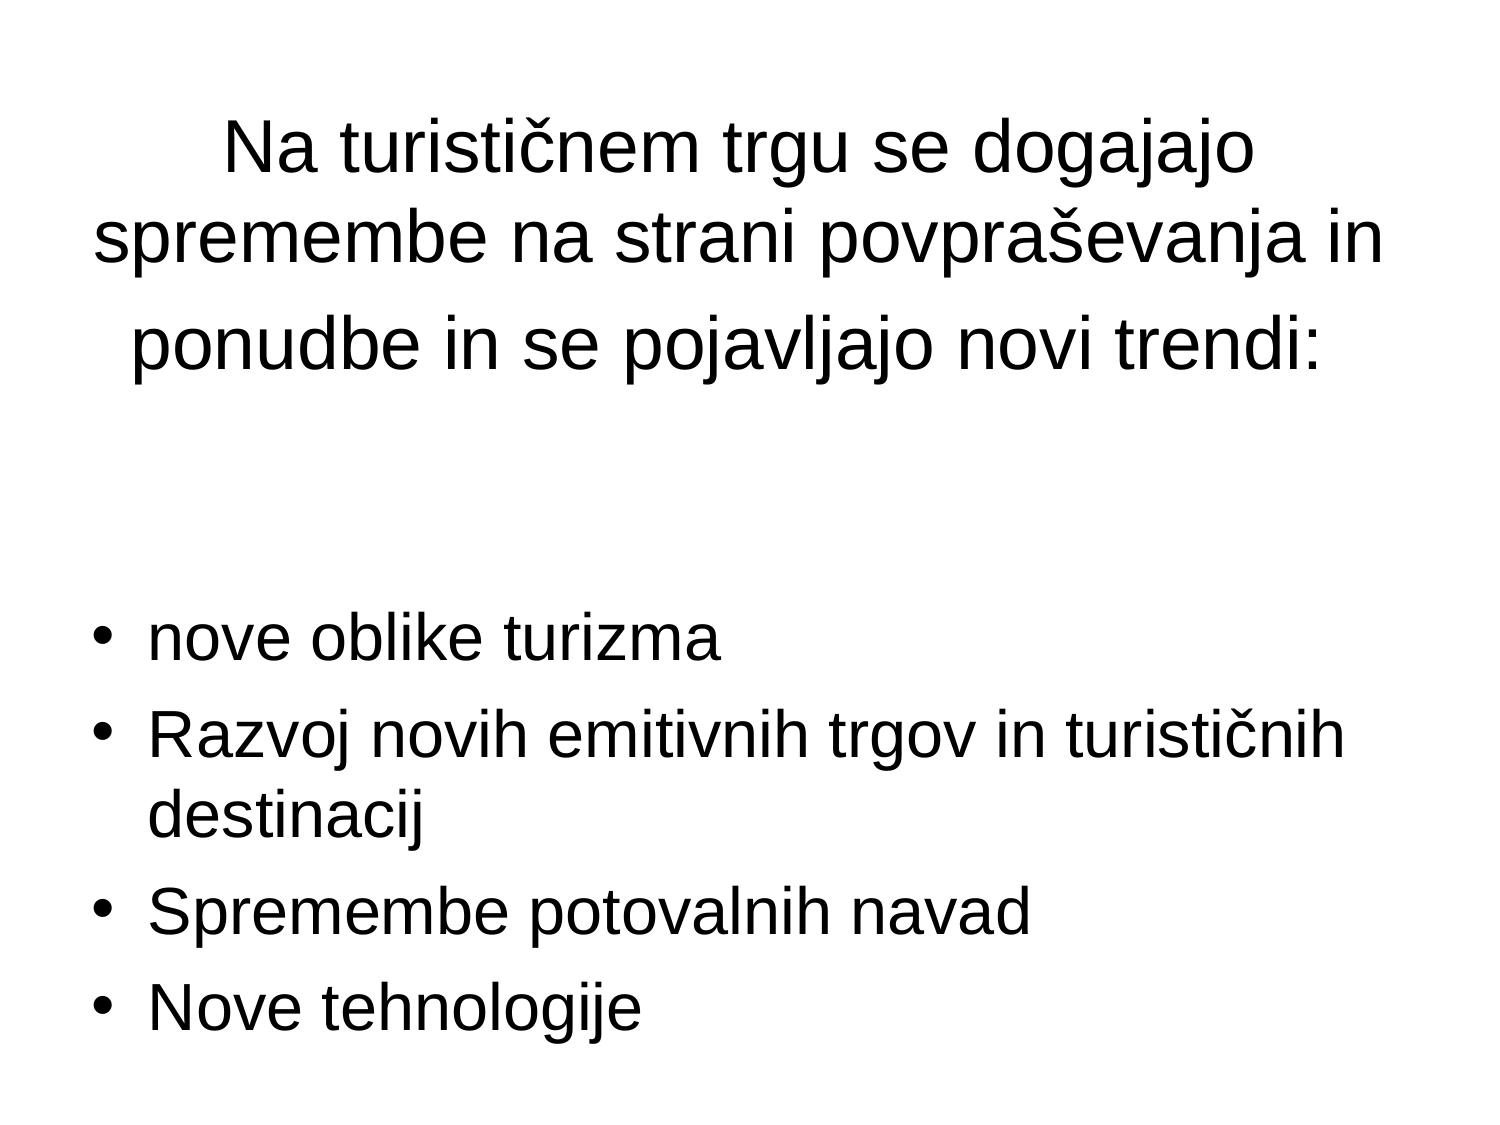

# Na turističnem trgu se dogajajo spremembe na strani povpraševanja in ponudbe in se pojavljajo novi trendi:
nove oblike turizma
Razvoj novih emitivnih trgov in turističnih destinacij
Spremembe potovalnih navad
Nove tehnologije